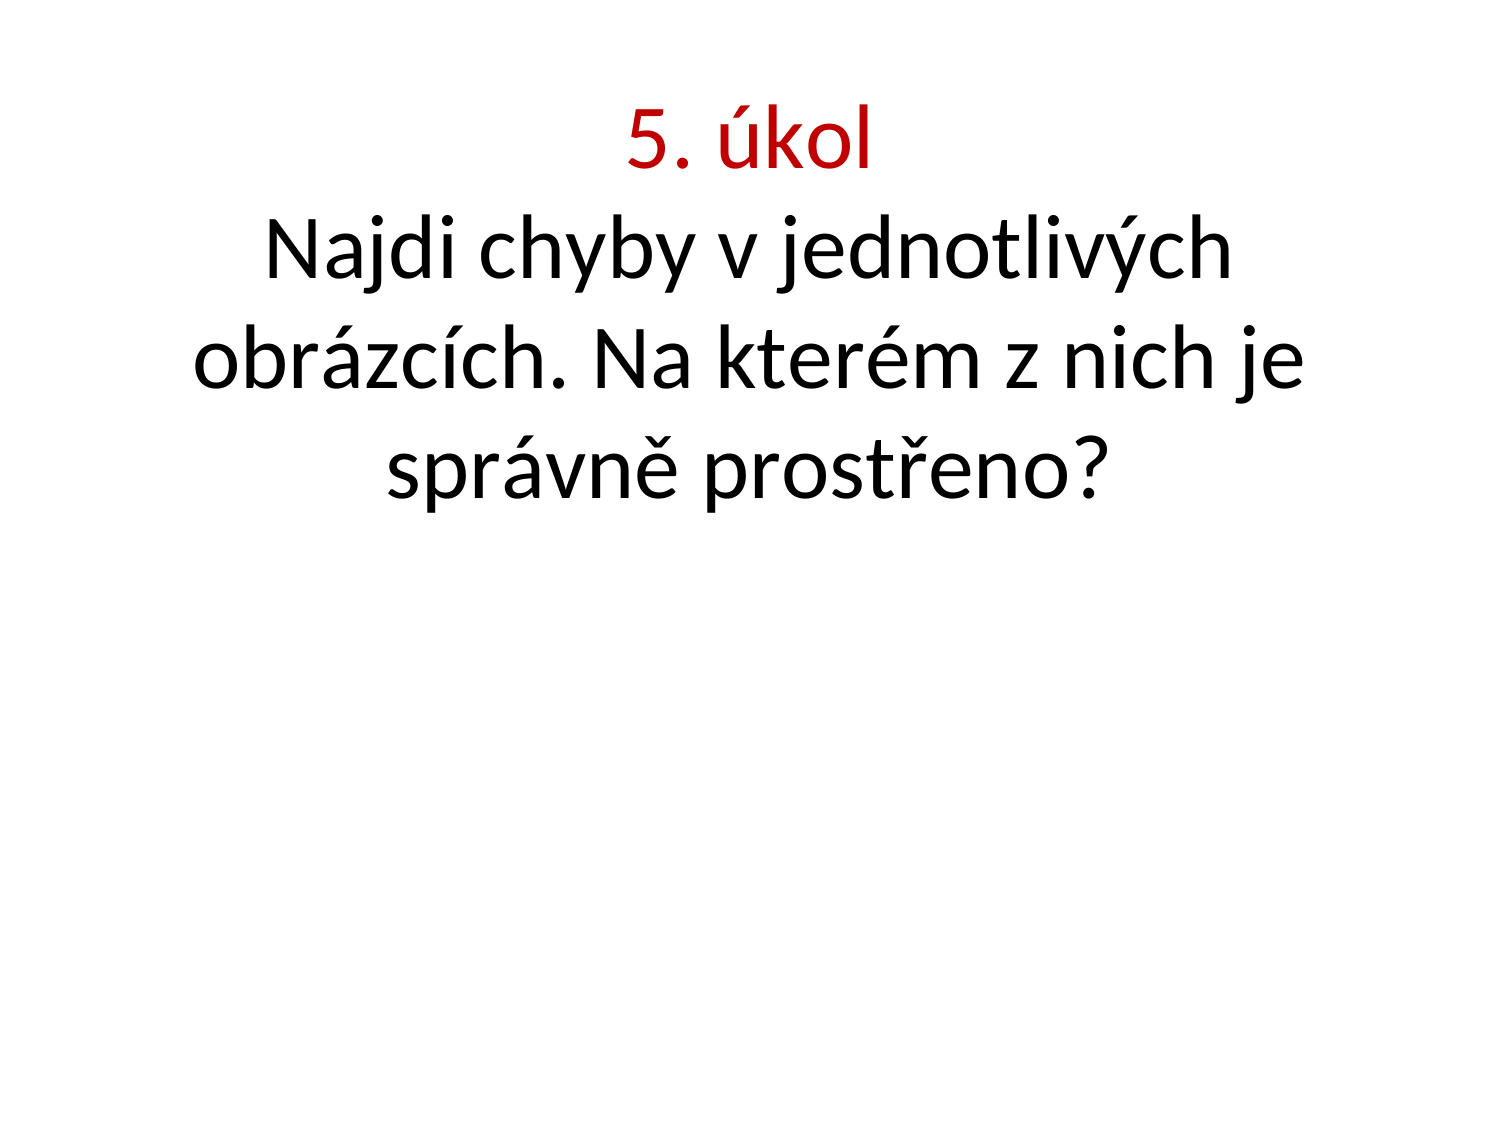

# 5. úkol Najdi chyby v jednotlivých obrázcích. Na kterém z nich je správně prostřeno?